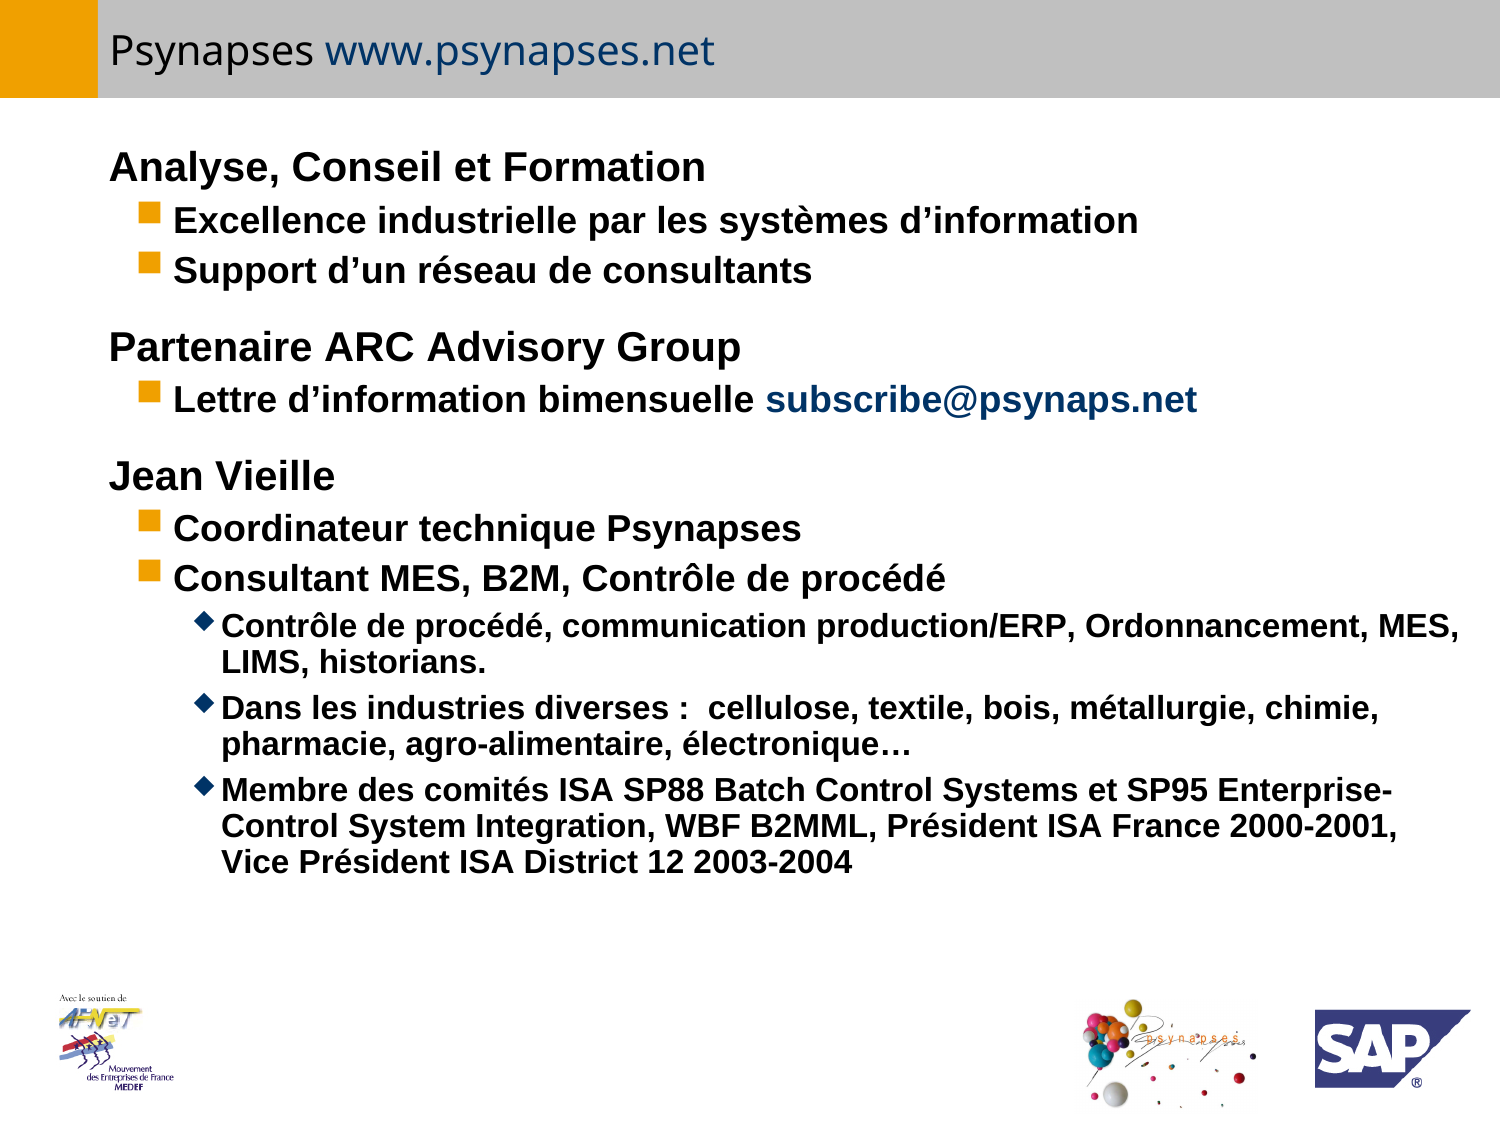

# Psynapses www.psynapses.net
Analyse, Conseil et Formation
Excellence industrielle par les systèmes d’information
Support d’un réseau de consultants
Partenaire ARC Advisory Group
Lettre d’information bimensuelle subscribe@psynaps.net
Jean Vieille
Coordinateur technique Psynapses
Consultant MES, B2M, Contrôle de procédé
Contrôle de procédé, communication production/ERP, Ordonnancement, MES, LIMS, historians.
Dans les industries diverses : cellulose, textile, bois, métallurgie, chimie, pharmacie, agro-alimentaire, électronique…
Membre des comités ISA SP88 Batch Control Systems et SP95 Enterprise-Control System Integration, WBF B2MML, Président ISA France 2000-2001, Vice Président ISA District 12 2003-2004